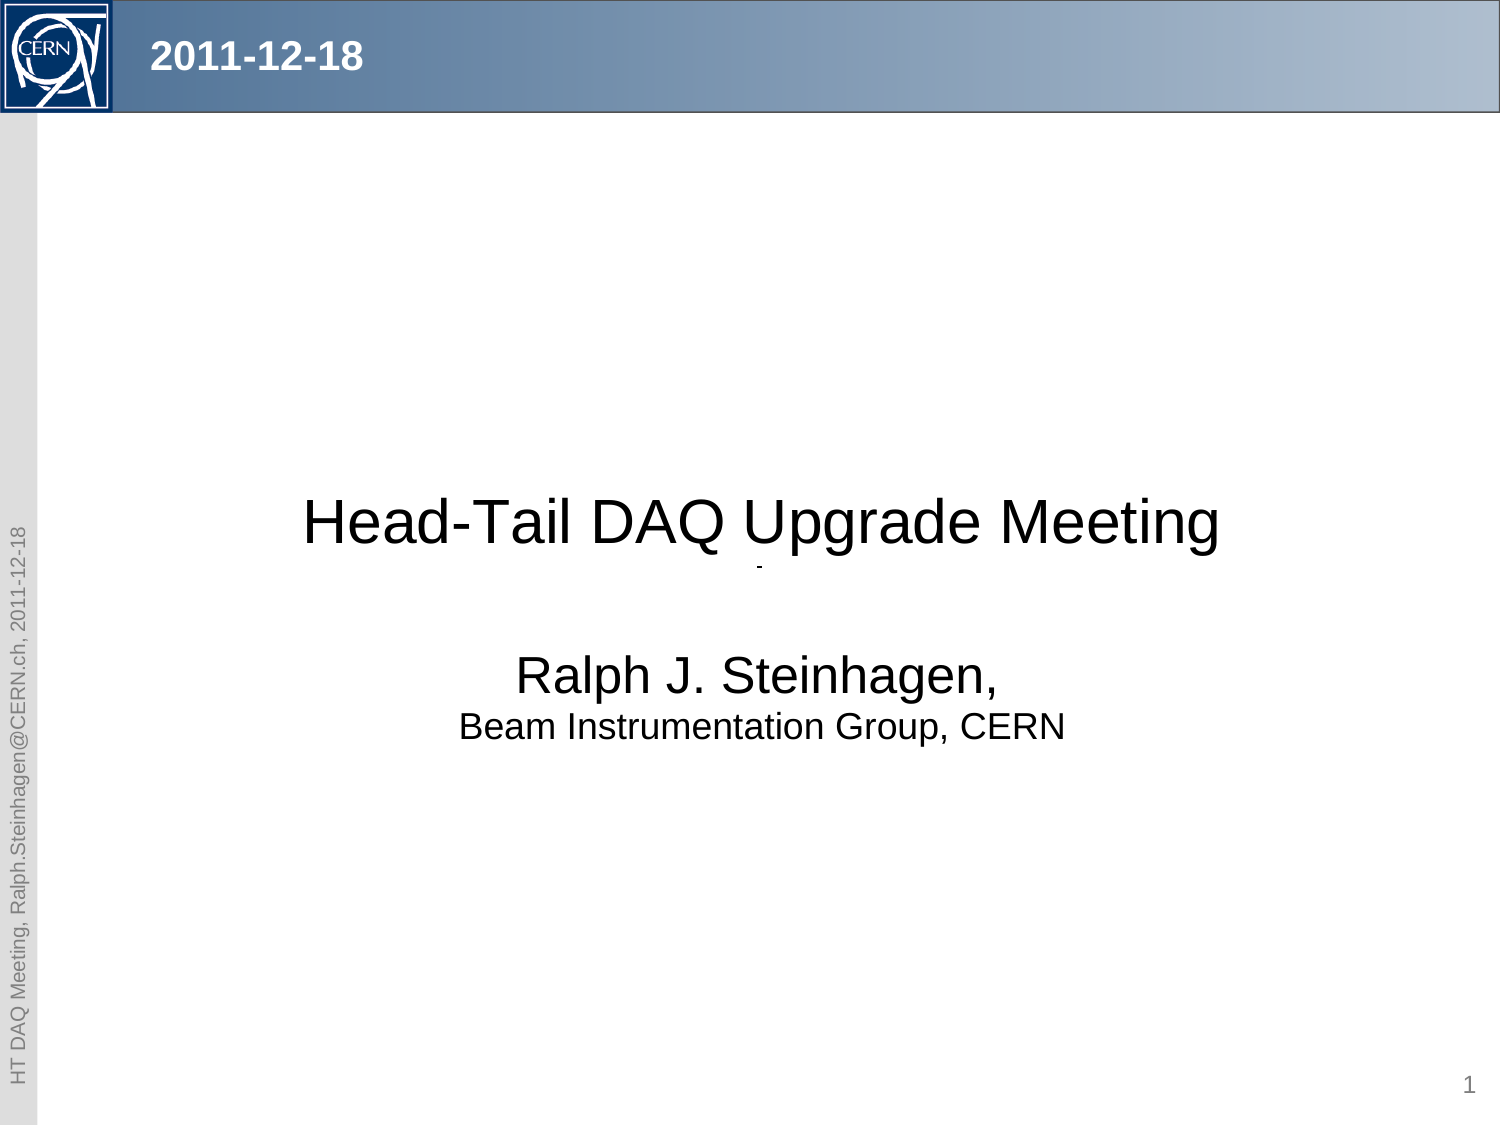

# 2011-12-18
Head-Tail DAQ Upgrade Meeting
Ralph J. Steinhagen,
Beam Instrumentation Group, CERN